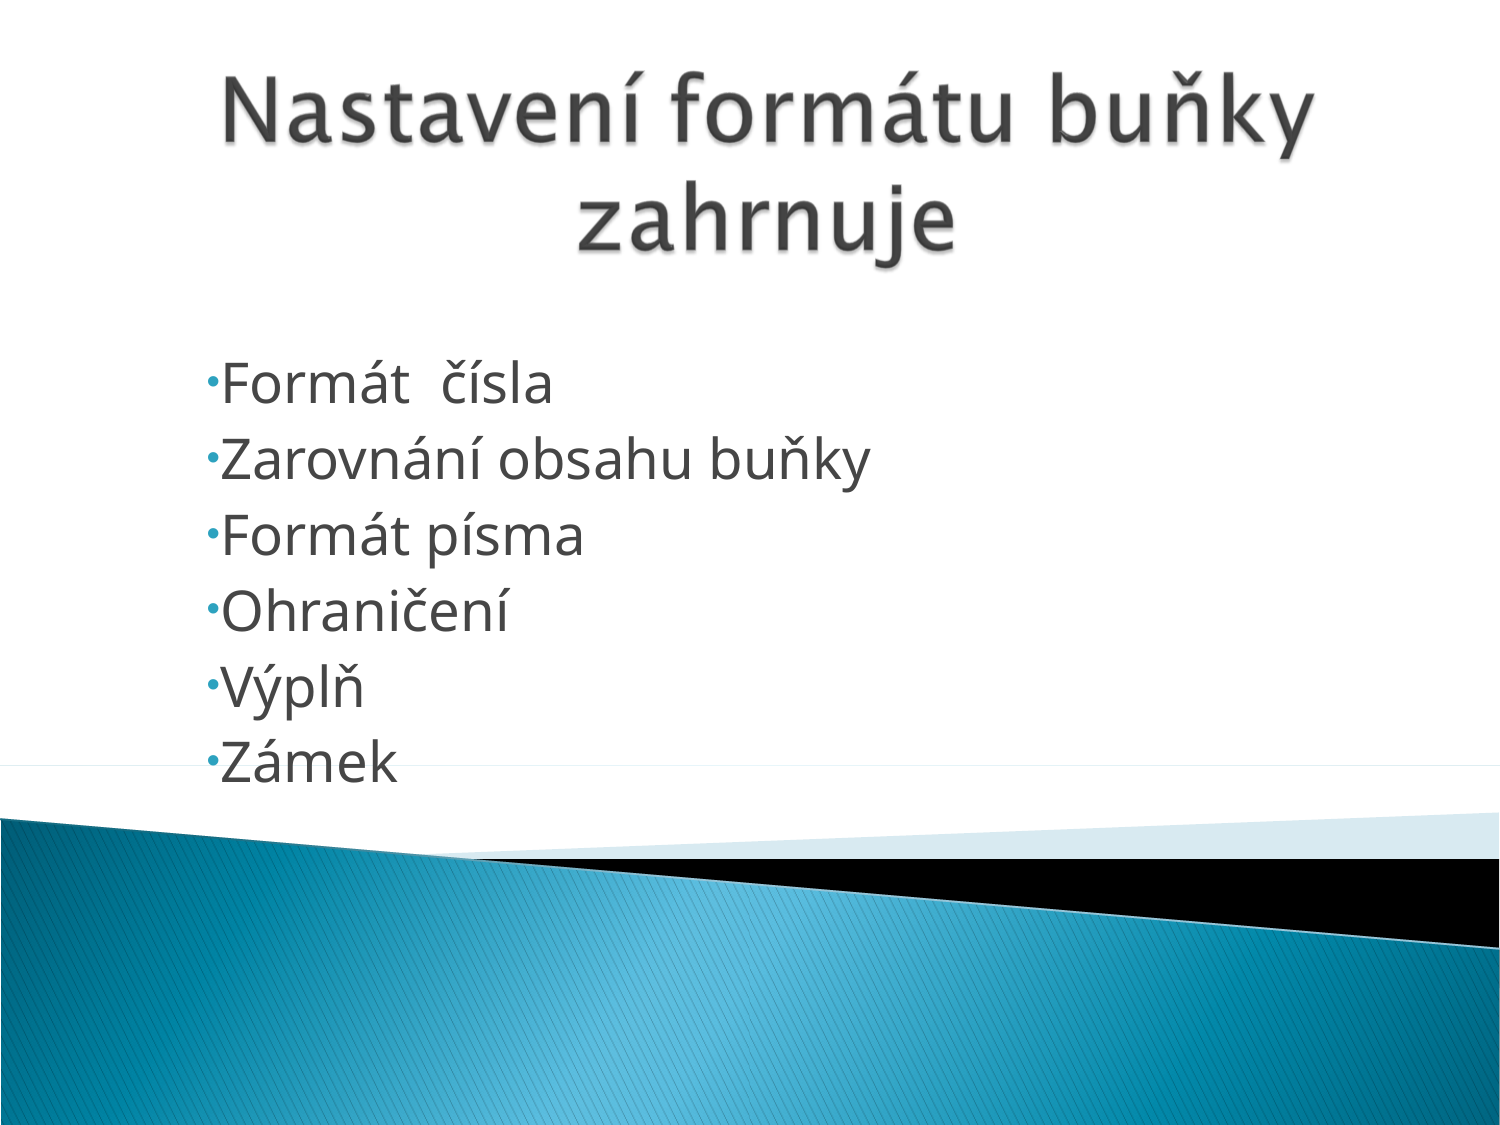

Formát čísla
Zarovnání obsahu buňky
Formát písma
Ohraničení
Výplň
Zámek